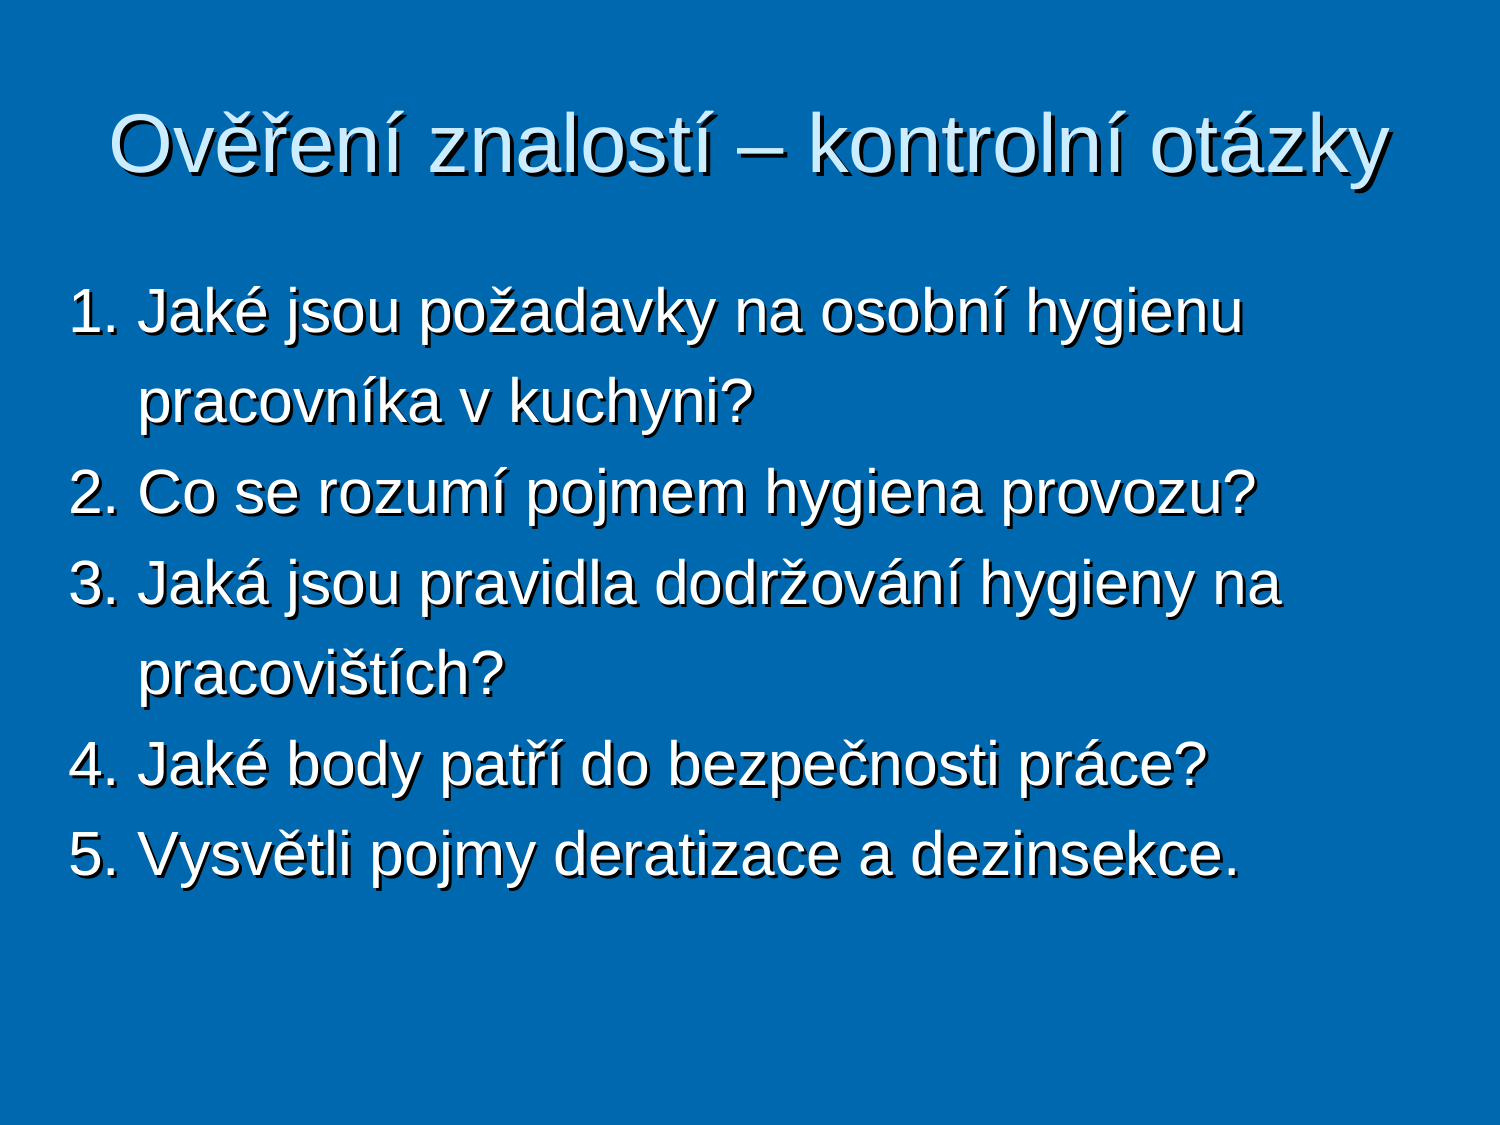

# Ověření znalostí – kontrolní otázky
1. Jaké jsou požadavky na osobní hygienu
 pracovníka v kuchyni?
2. Co se rozumí pojmem hygiena provozu?
3. Jaká jsou pravidla dodržování hygieny na
 pracovištích?
4. Jaké body patří do bezpečnosti práce?
5. Vysvětli pojmy deratizace a dezinsekce.